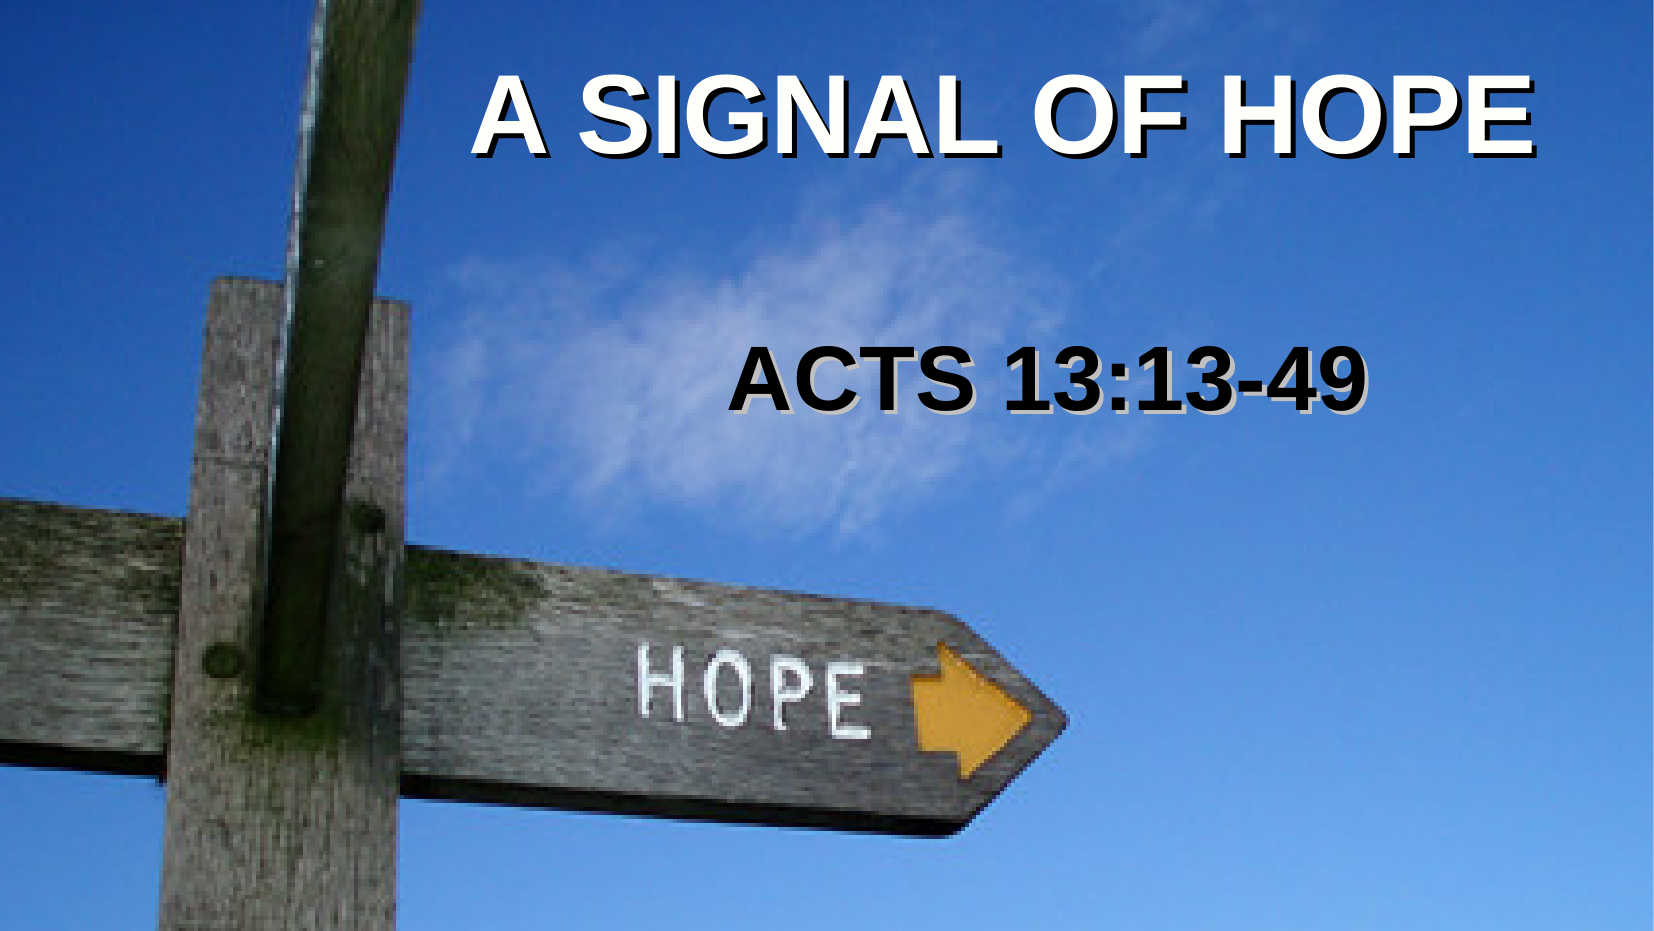

# A SIGNAL OF HOPE
ACTS 13:13-49